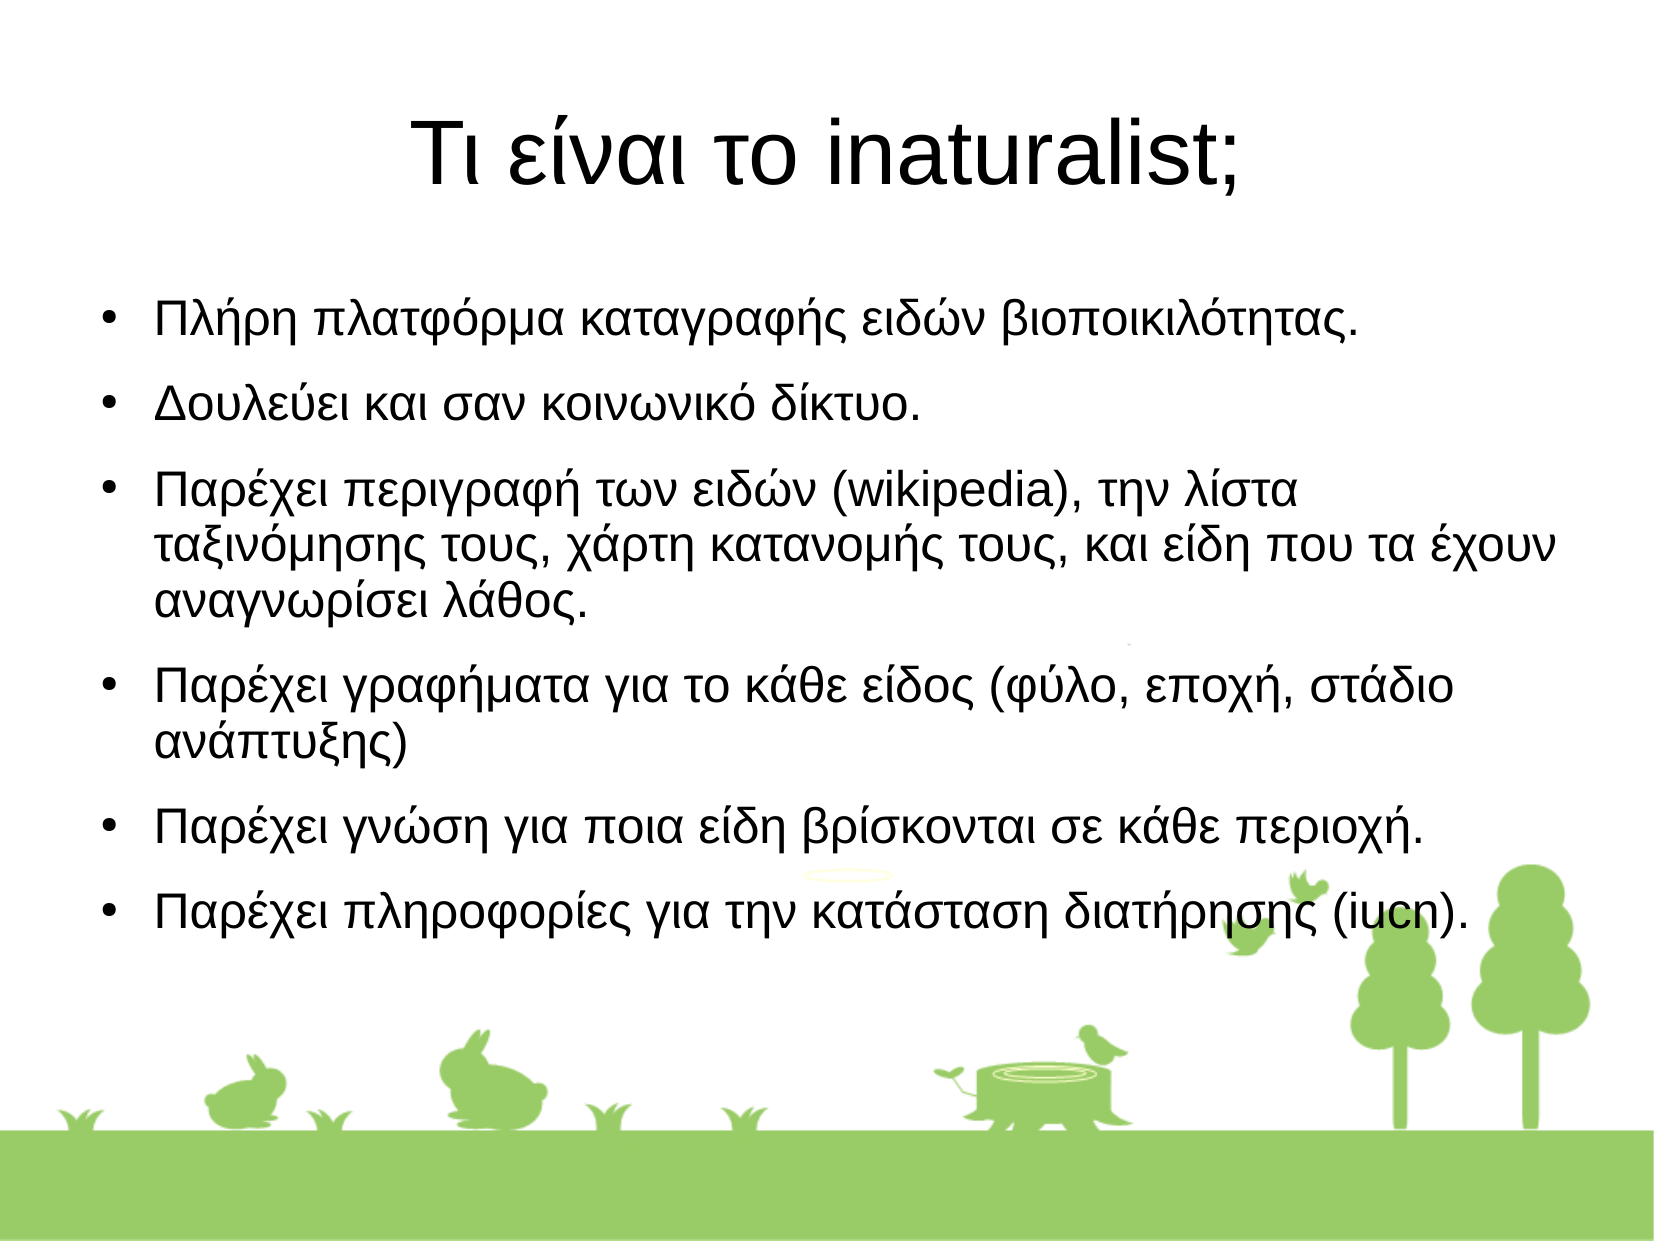

# Τι είναι το inaturalist;
Πλήρη πλατφόρμα καταγραφής ειδών βιοποικιλότητας.
Δουλεύει και σαν κοινωνικό δίκτυο.
Παρέχει περιγραφή των ειδών (wikipedia), την λίστα ταξινόμησης τους, χάρτη κατανομής τους, και είδη που τα έχουν αναγνωρίσει λάθος.
Παρέχει γραφήματα για το κάθε είδος (φύλο, εποχή, στάδιο ανάπτυξης)
Παρέχει γνώση για ποια είδη βρίσκονται σε κάθε περιοχή.
Παρέχει πληροφορίες για την κατάσταση διατήρησης (iucn).